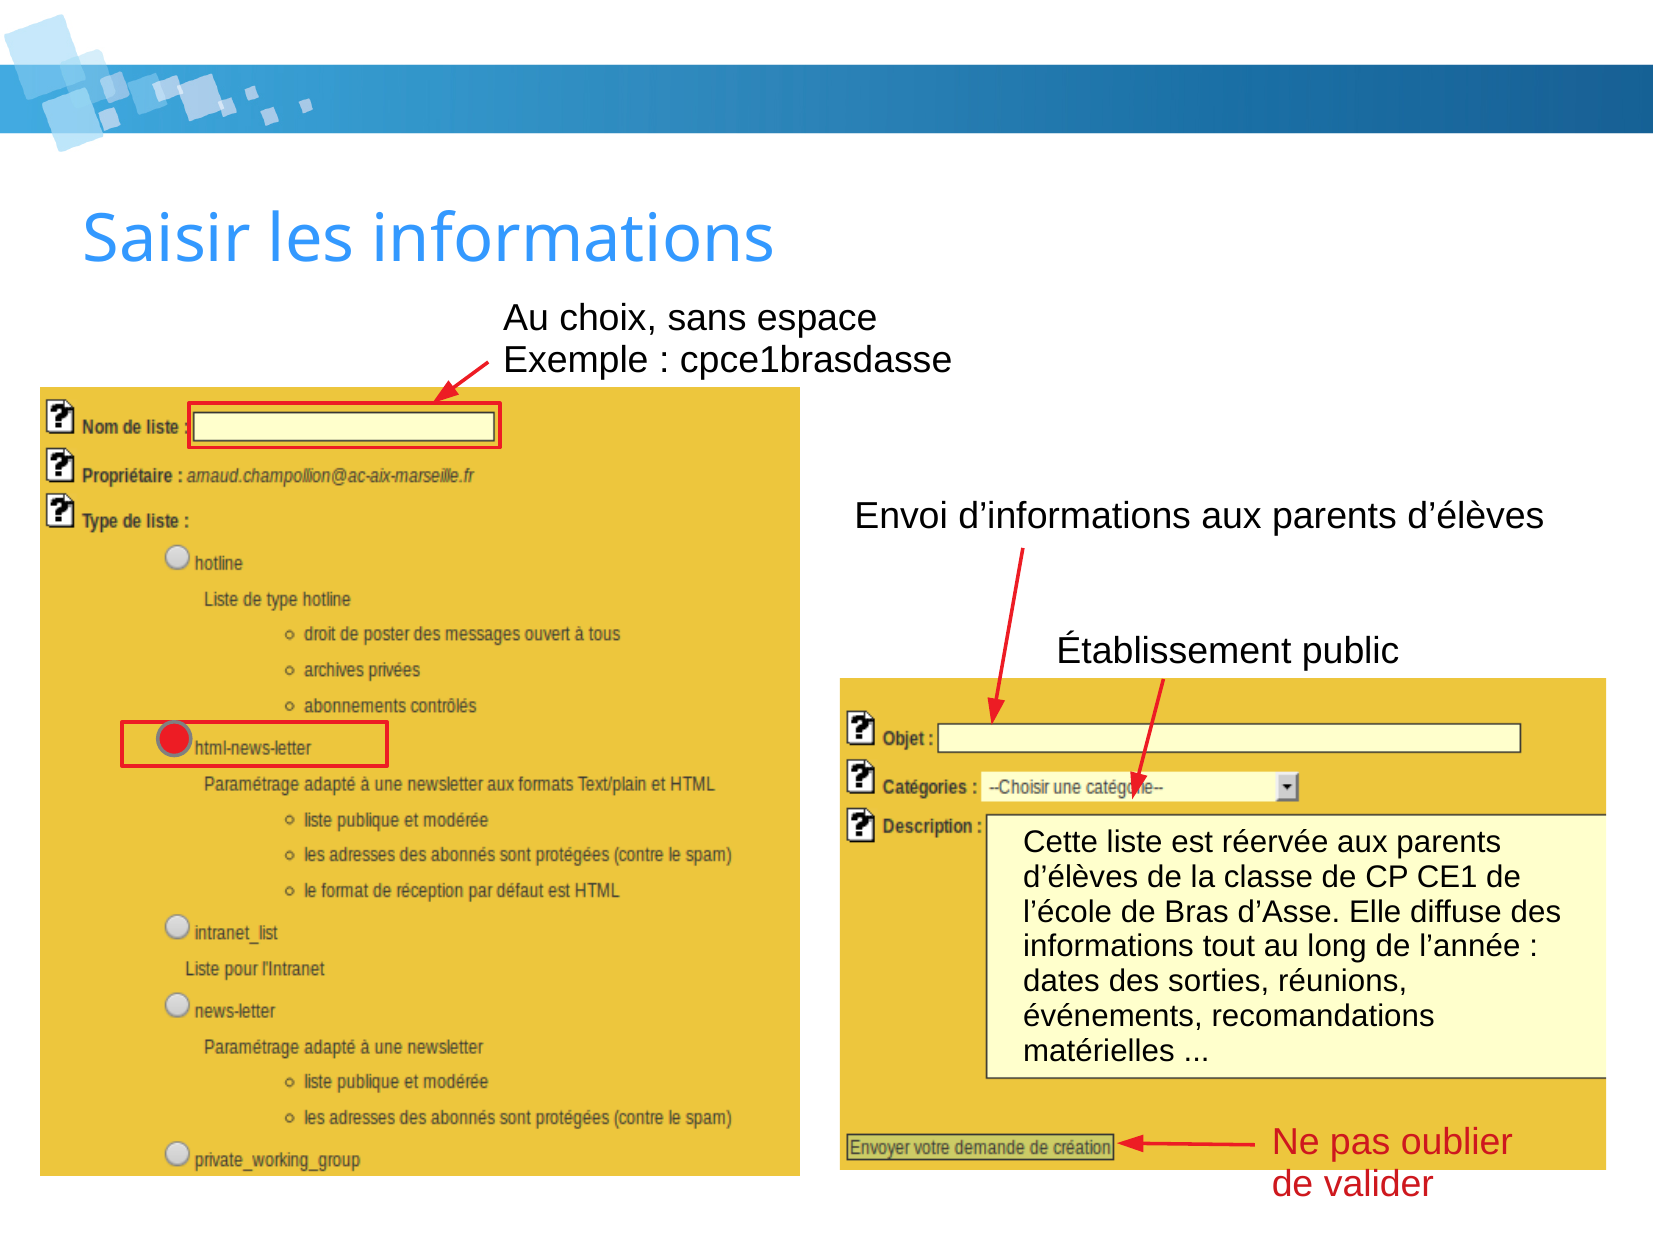

# Saisir les informations
Au choix, sans espace
Exemple : cpce1brasdasse
Envoi d’informations aux parents d’élèves
Établissement public
Cette liste est réervée aux parents d’élèves de la classe de CP CE1 de l’école de Bras d’Asse. Elle diffuse des informations tout au long de l’année : dates des sorties, réunions, événements, recomandations matérielles ...
Ne pas oublier
de valider